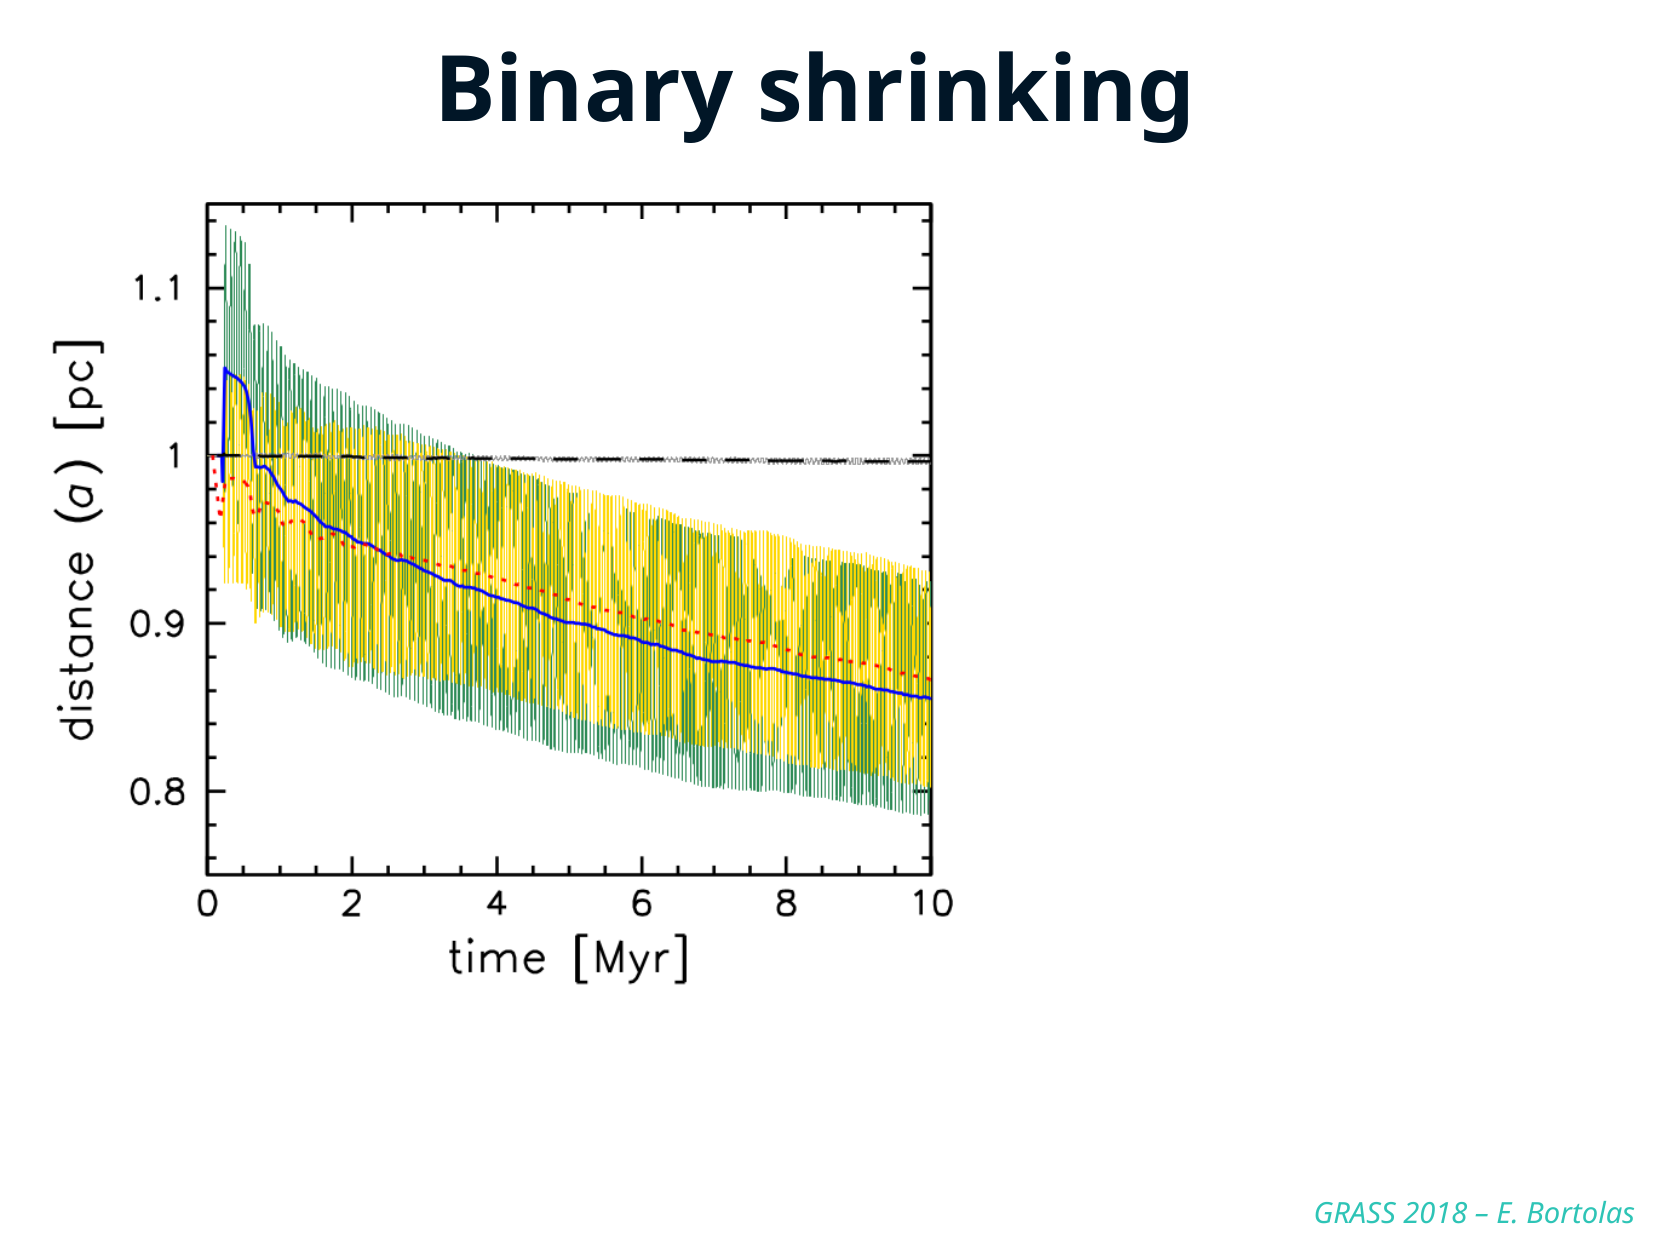

Binary shrinking
GRASS 2018 – E. Bortolas